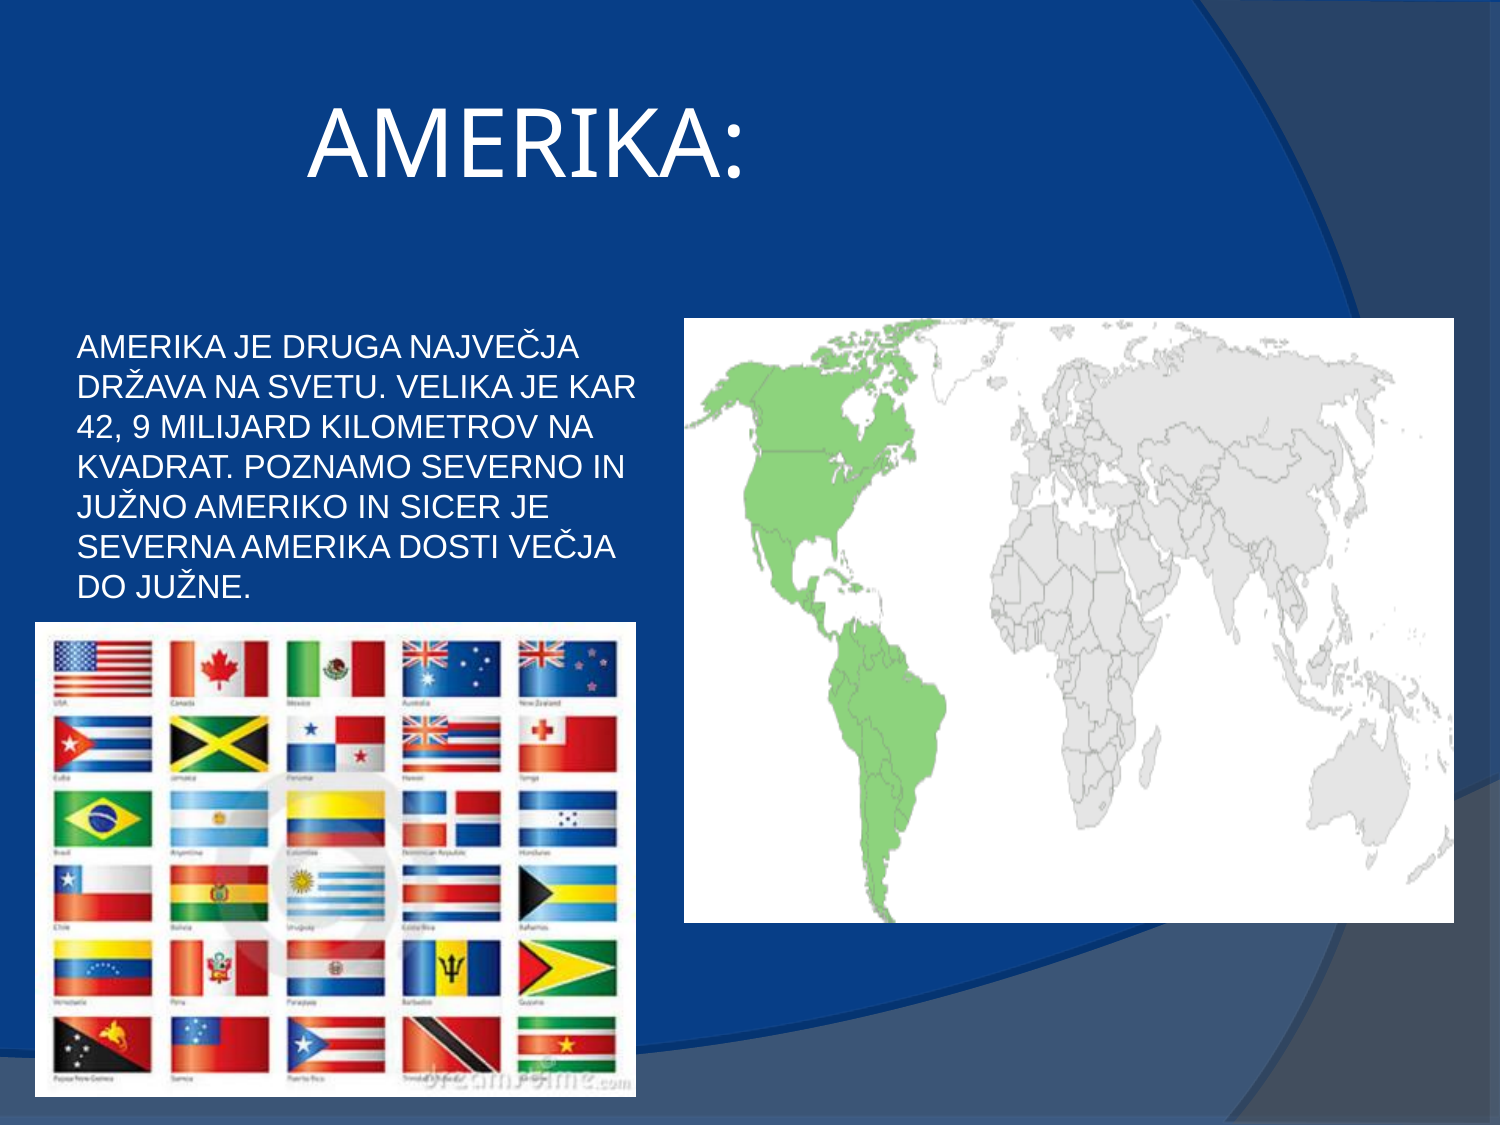

# AMERIKA:
AMERIKA JE DRUGA NAJVEČJA DRŽAVA NA SVETU. VELIKA JE KAR 42, 9 MILIJARD KILOMETROV NA KVADRAT. POZNAMO SEVERNO IN JUŽNO AMERIKO IN SICER JE SEVERNA AMERIKA DOSTI VEČJA DO JUŽNE.